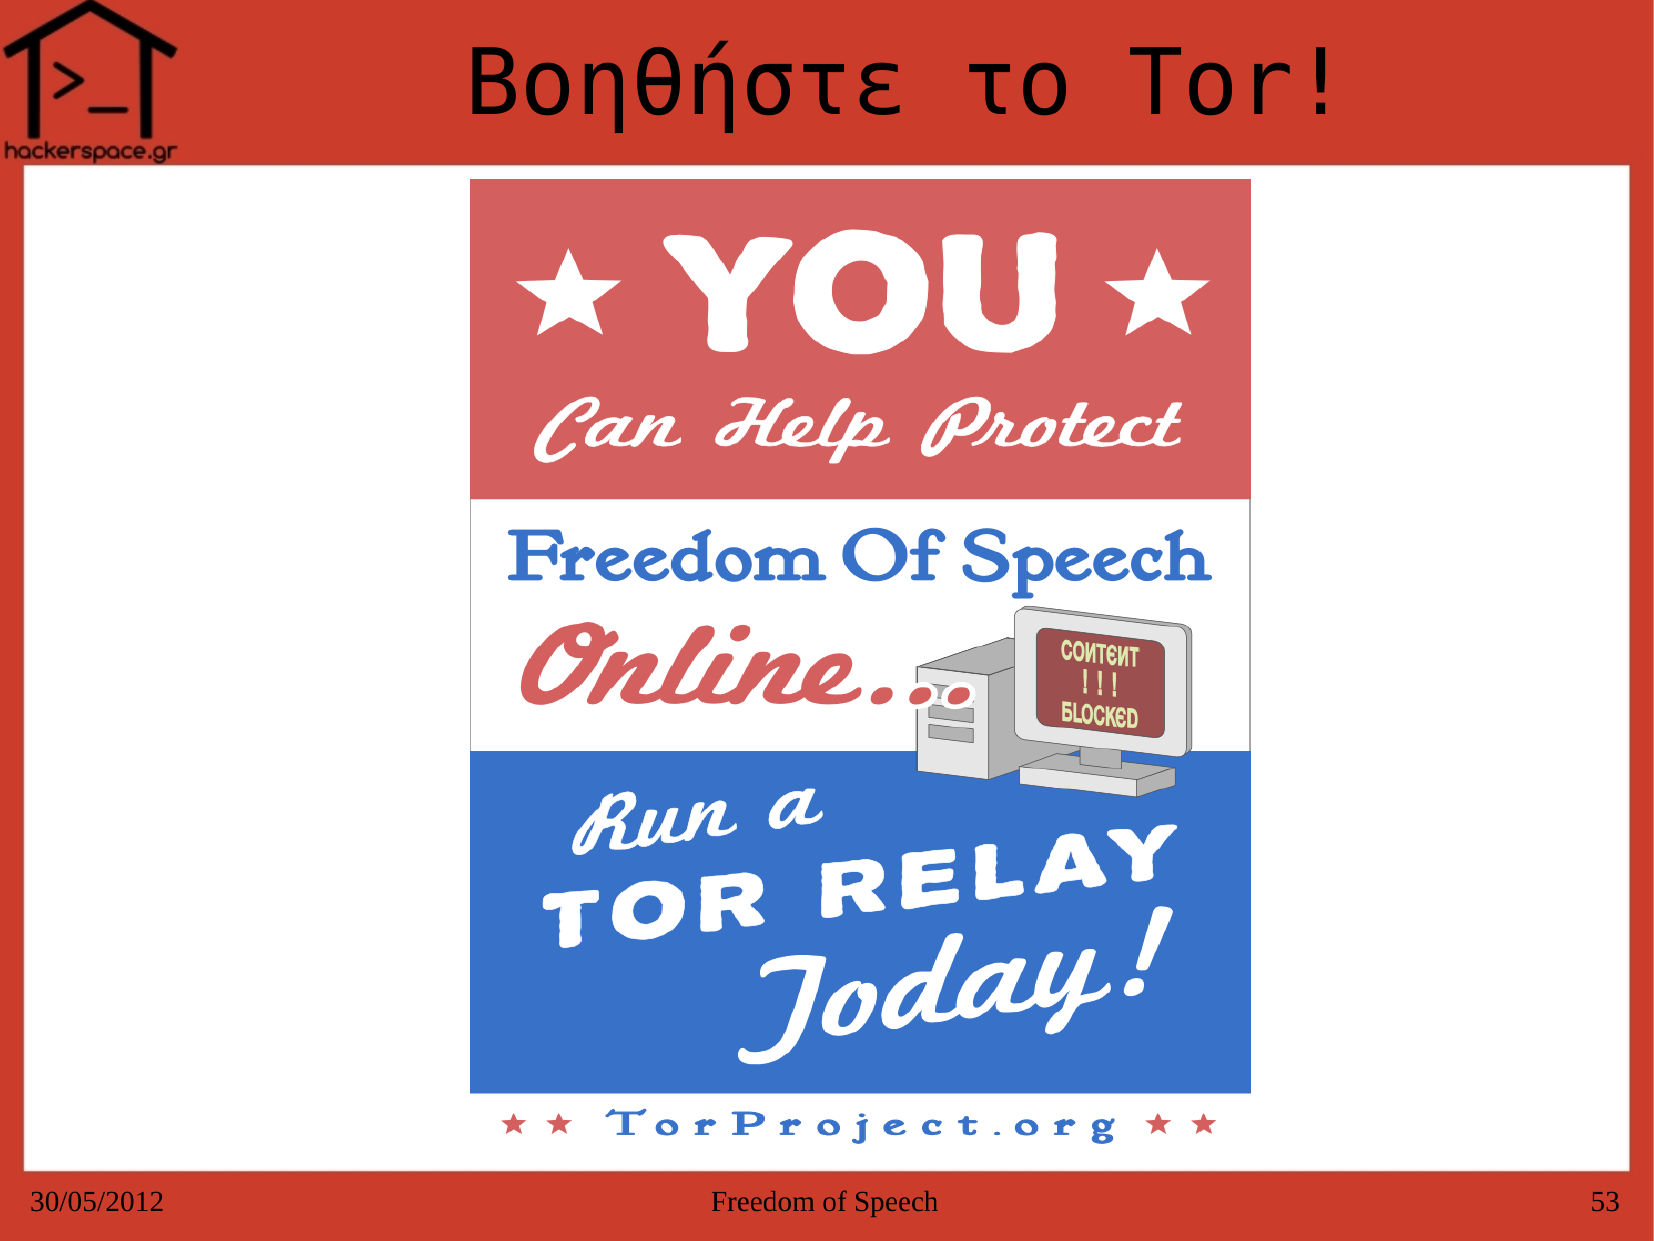

# Βοηθήστε το Tor!
30/05/2012
Freedom of Speech
53